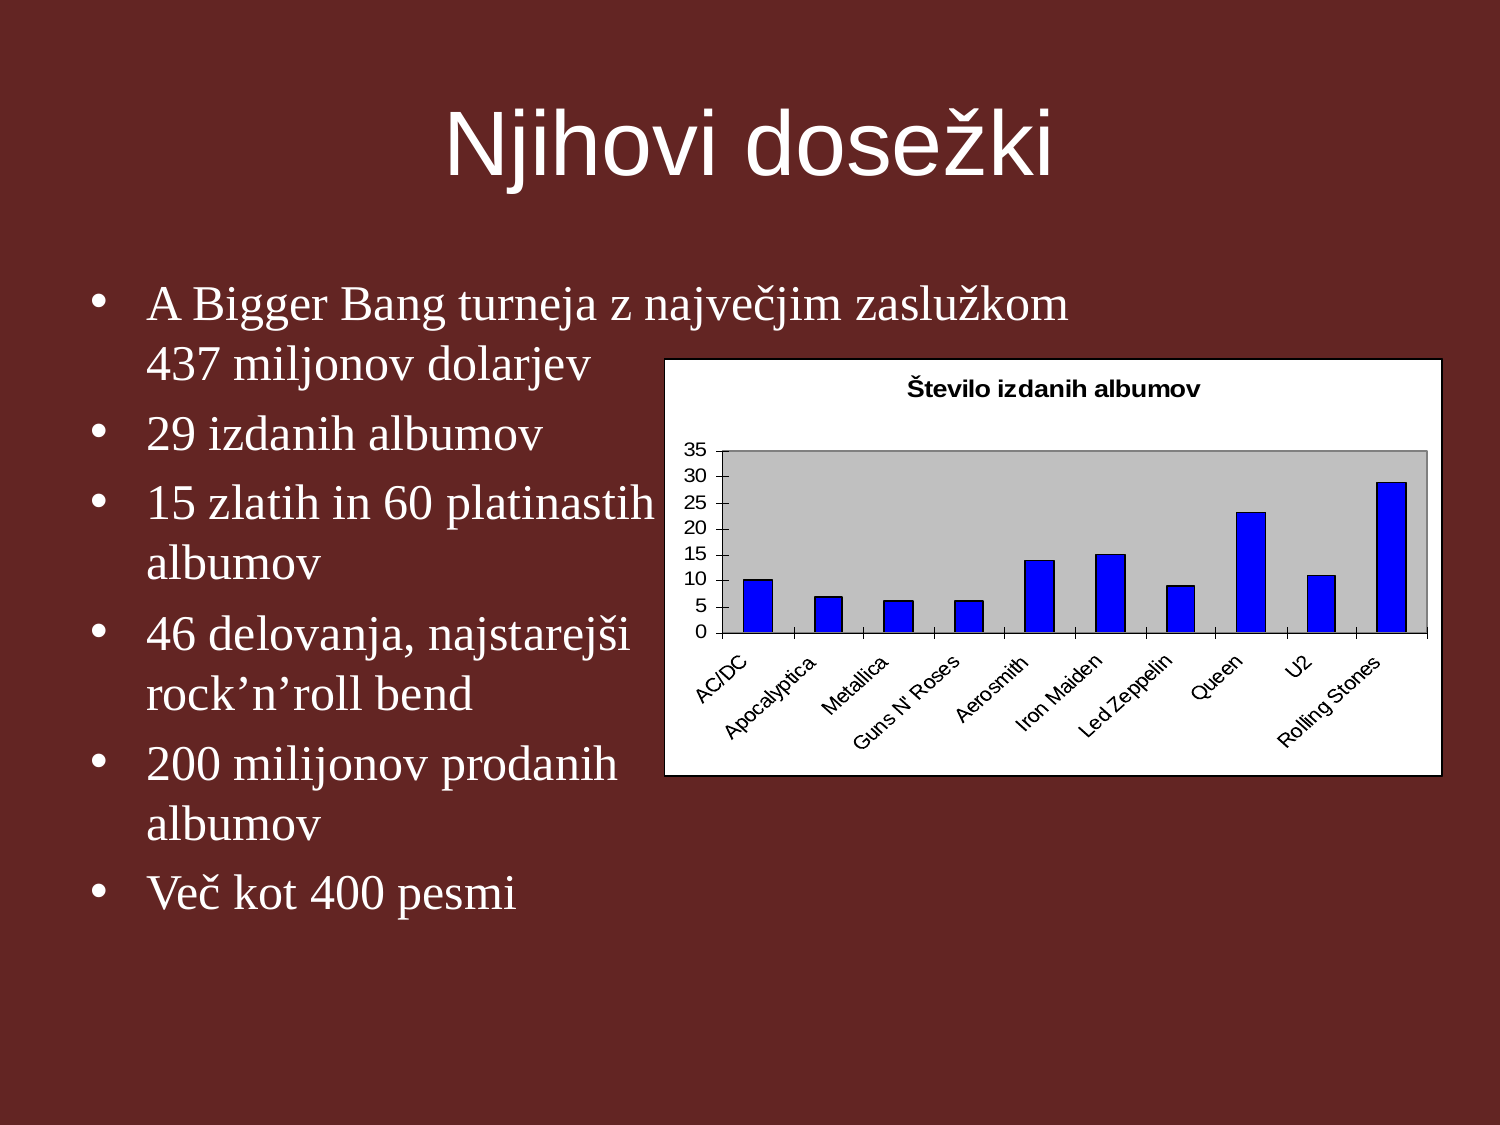

# Njihovi dosežki
A Bigger Bang turneja z največjim zaslužkom 437 miljonov dolarjev
29 izdanih albumov
15 zlatih in 60 platinastih albumov
46 delovanja, najstarejši rock’n’roll bend
200 milijonov prodanih albumov
Več kot 400 pesmi